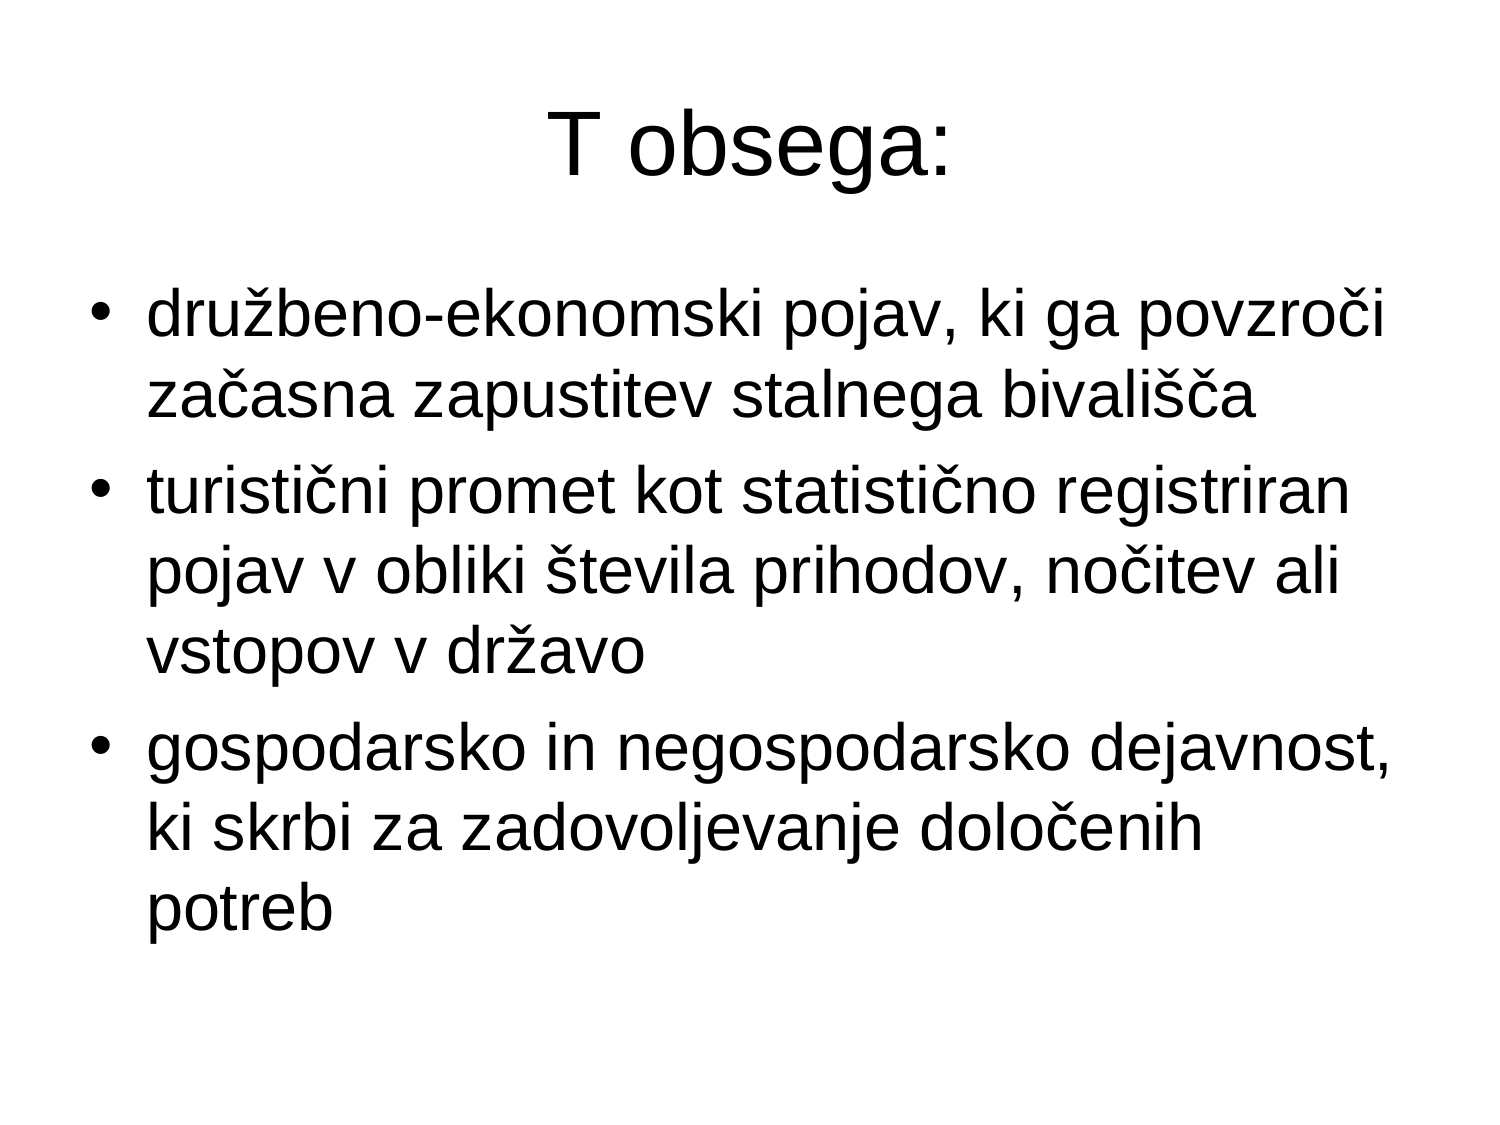

# T obsega:
družbeno-ekonomski pojav, ki ga povzroči začasna zapustitev stalnega bivališča
turistični promet kot statistično registriran pojav v obliki števila prihodov, nočitev ali vstopov v državo
gospodarsko in negospodarsko dejavnost, ki skrbi za zadovoljevanje določenih potreb